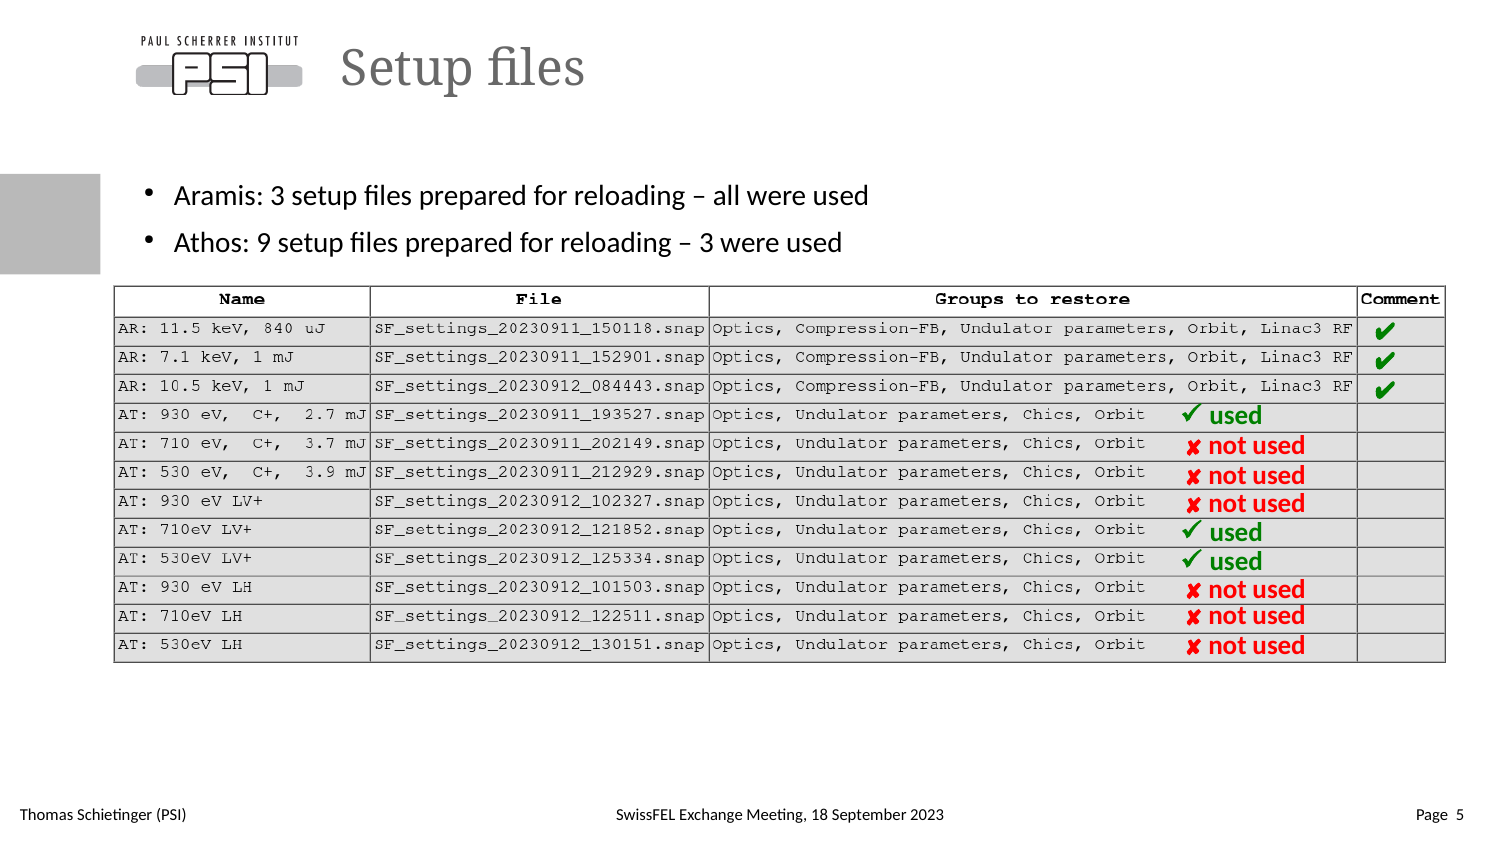

# Setup files
Aramis: 3 setup files prepared for reloading – all were used
Athos: 9 setup files prepared for reloading – 3 were used



 used
 not used
 not used
 not used
 used
 used
 not used
 not used
 not used